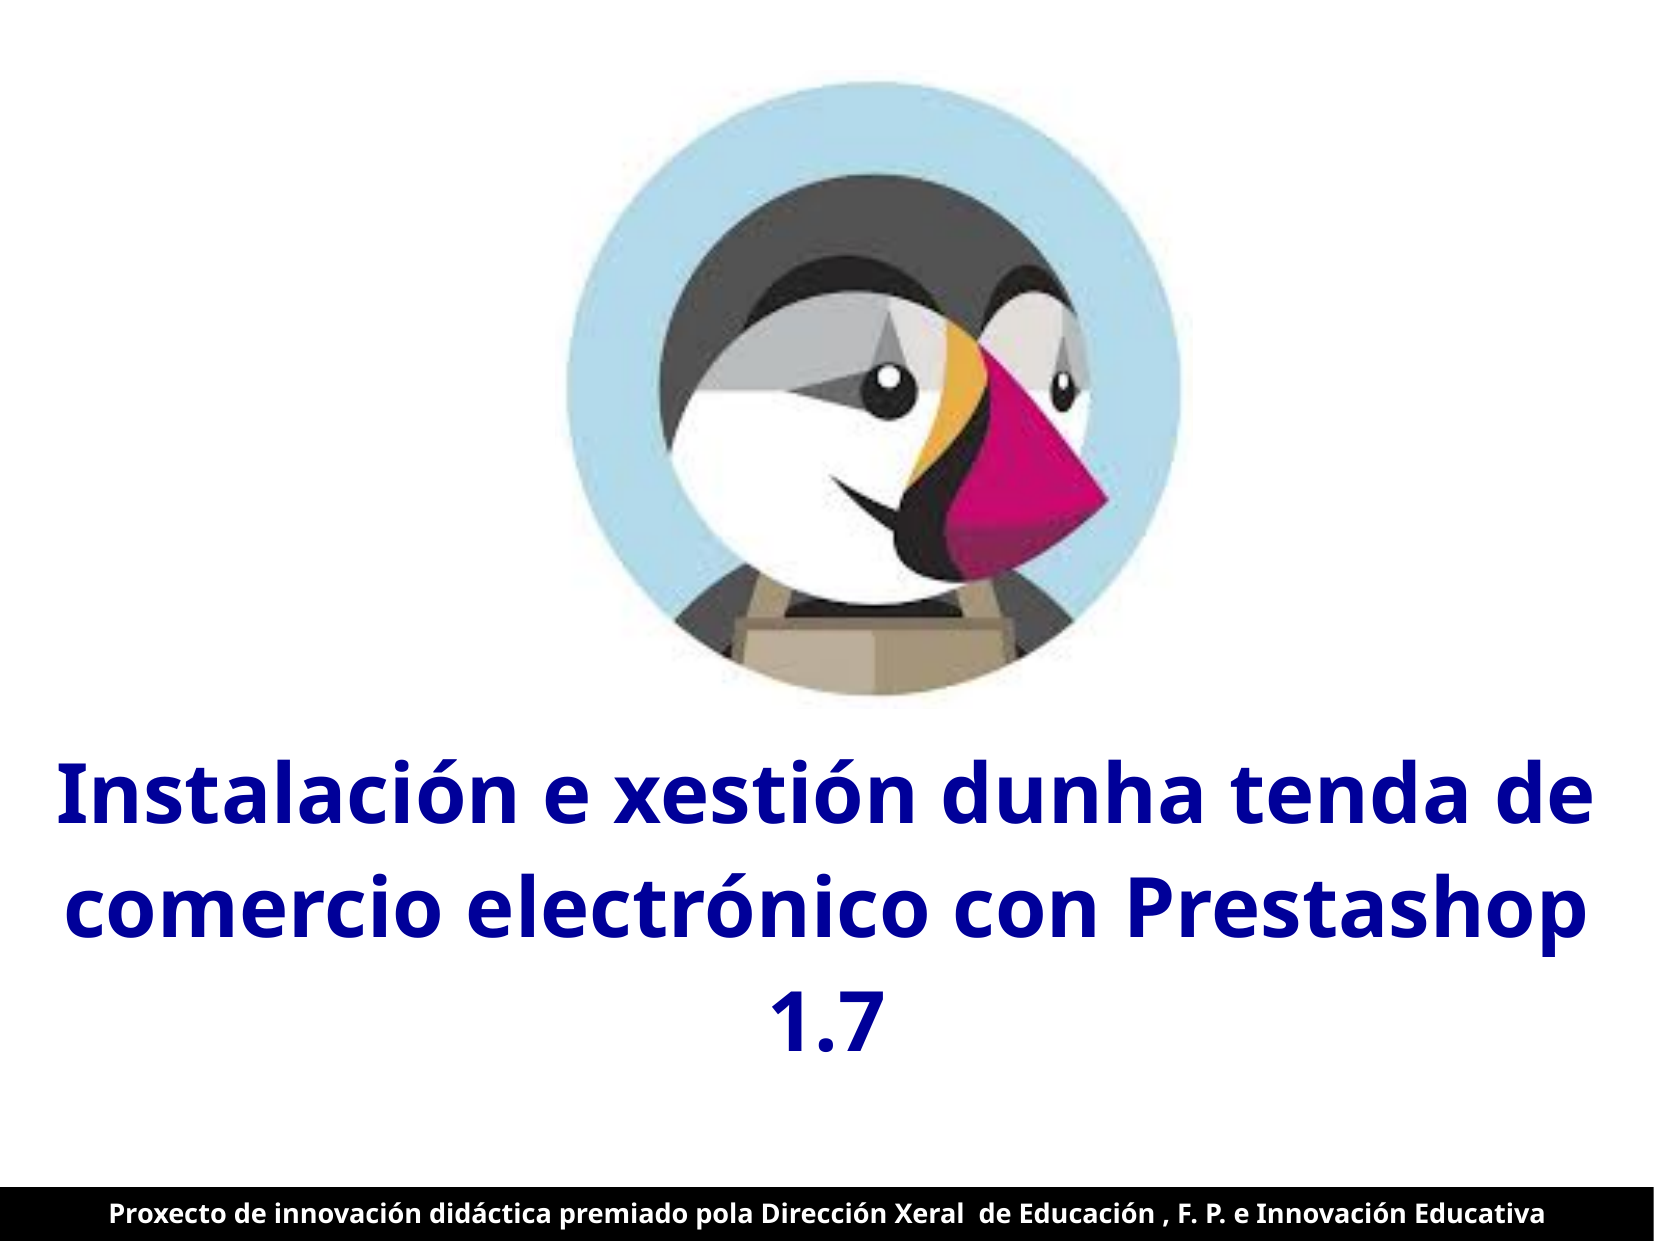

# Instalación e xestión dunha tenda de comercio electrónico con Prestashop 1.7